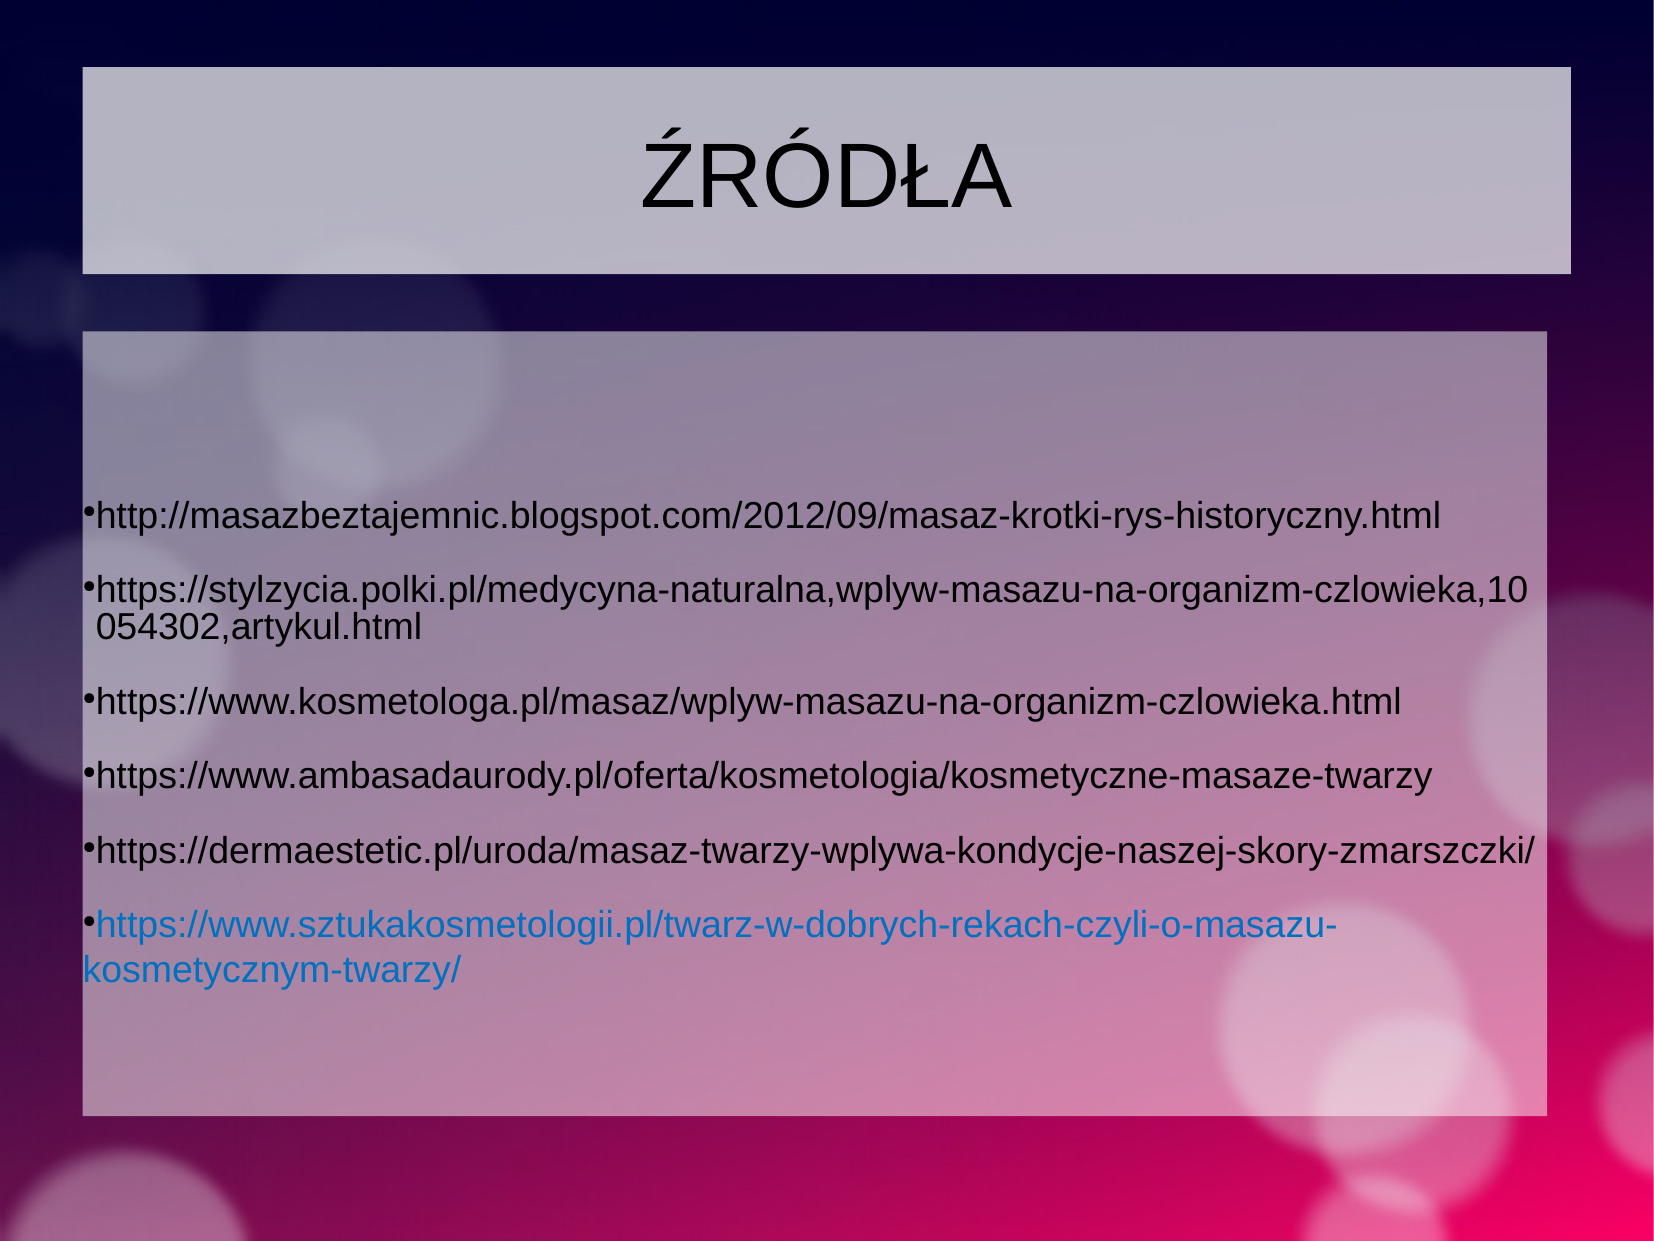

# ŹRÓDŁA
http://masazbeztajemnic.blogspot.com/2012/09/masaz-krotki-rys-historyczny.html
https://stylzycia.polki.pl/medycyna-naturalna,wplyw-masazu-na-organizm-czlowieka,10054302,artykul.html
https://www.kosmetologa.pl/masaz/wplyw-masazu-na-organizm-czlowieka.html
https://www.ambasadaurody.pl/oferta/kosmetologia/kosmetyczne-masaze-twarzy
https://dermaestetic.pl/uroda/masaz-twarzy-wplywa-kondycje-naszej-skory-zmarszczki/
https://www.sztukakosmetologii.pl/twarz-w-dobrych-rekach-czyli-o-masazu-kosmetycznym-twarzy/